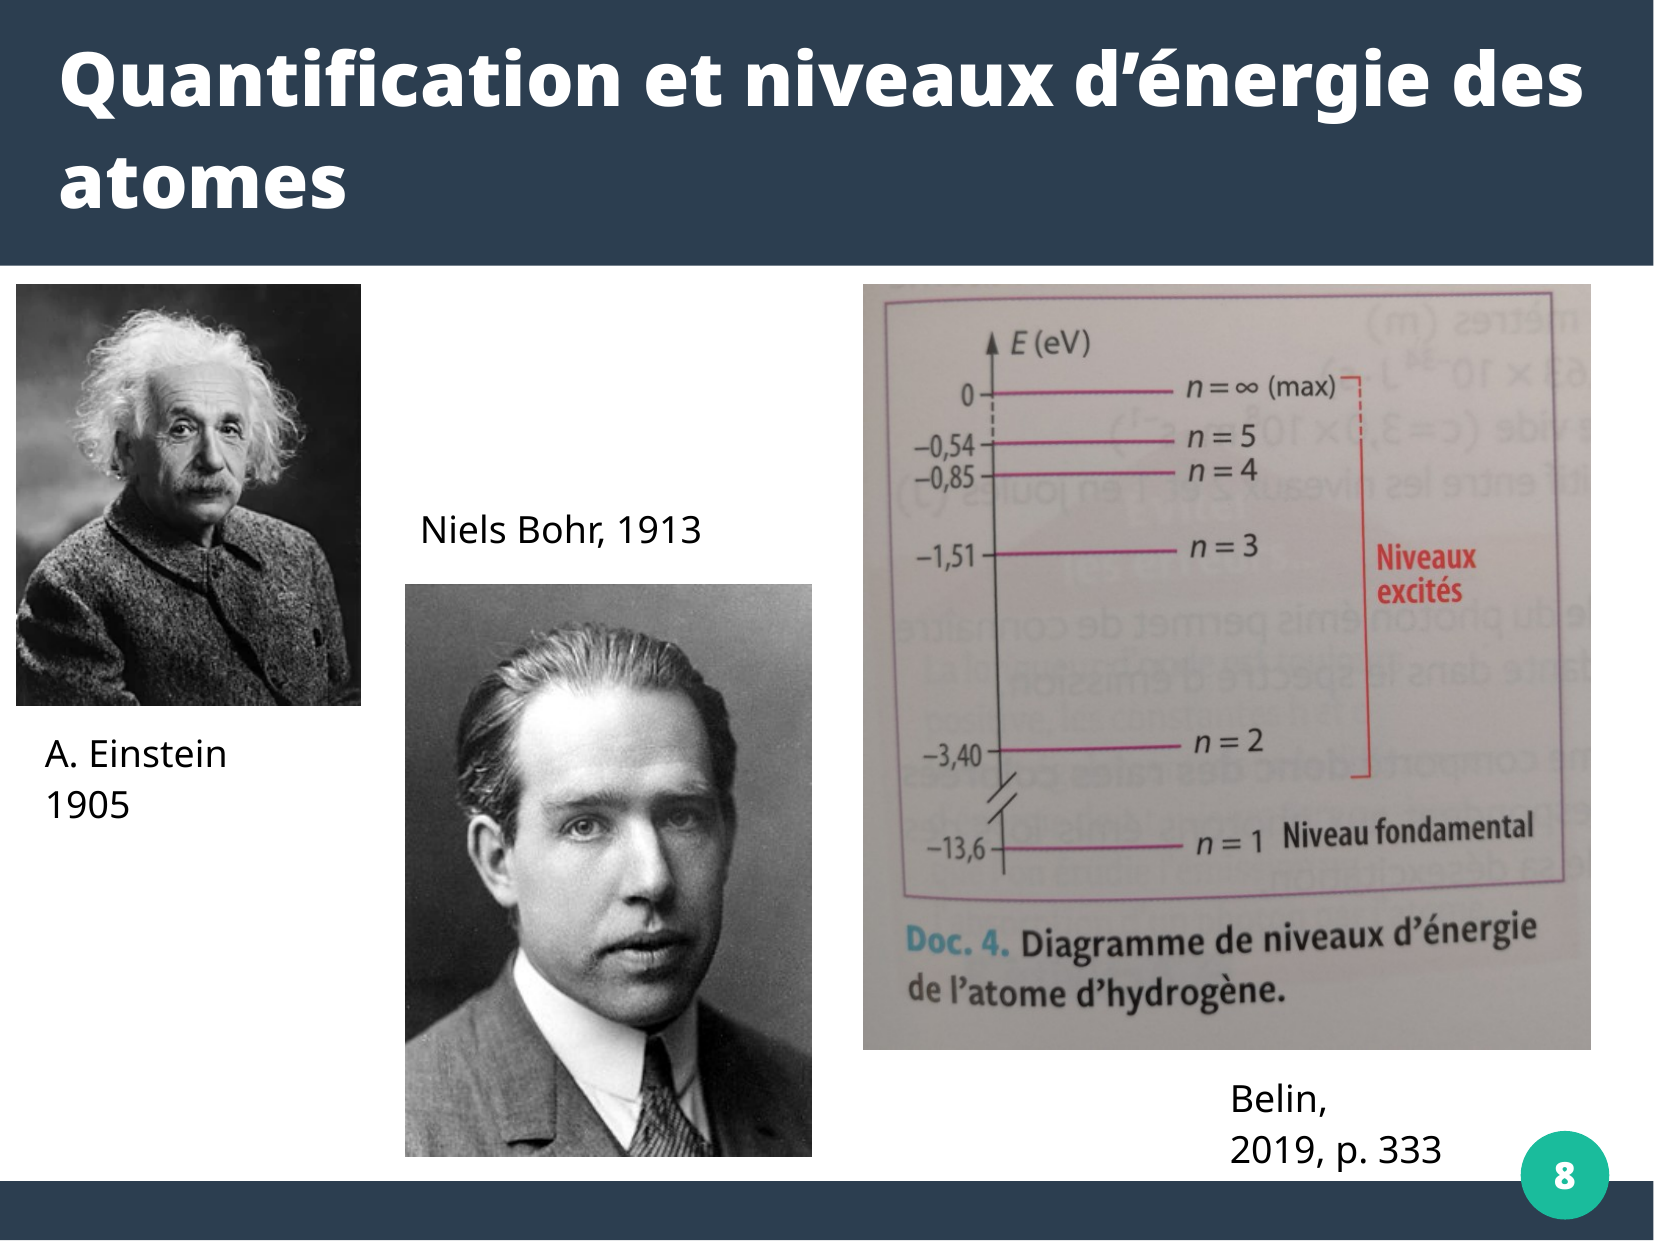

# Quantification et niveaux d’énergie des atomes
Niels Bohr, 1913
A. Einstein
1905
Belin,
2019, p. 333
8